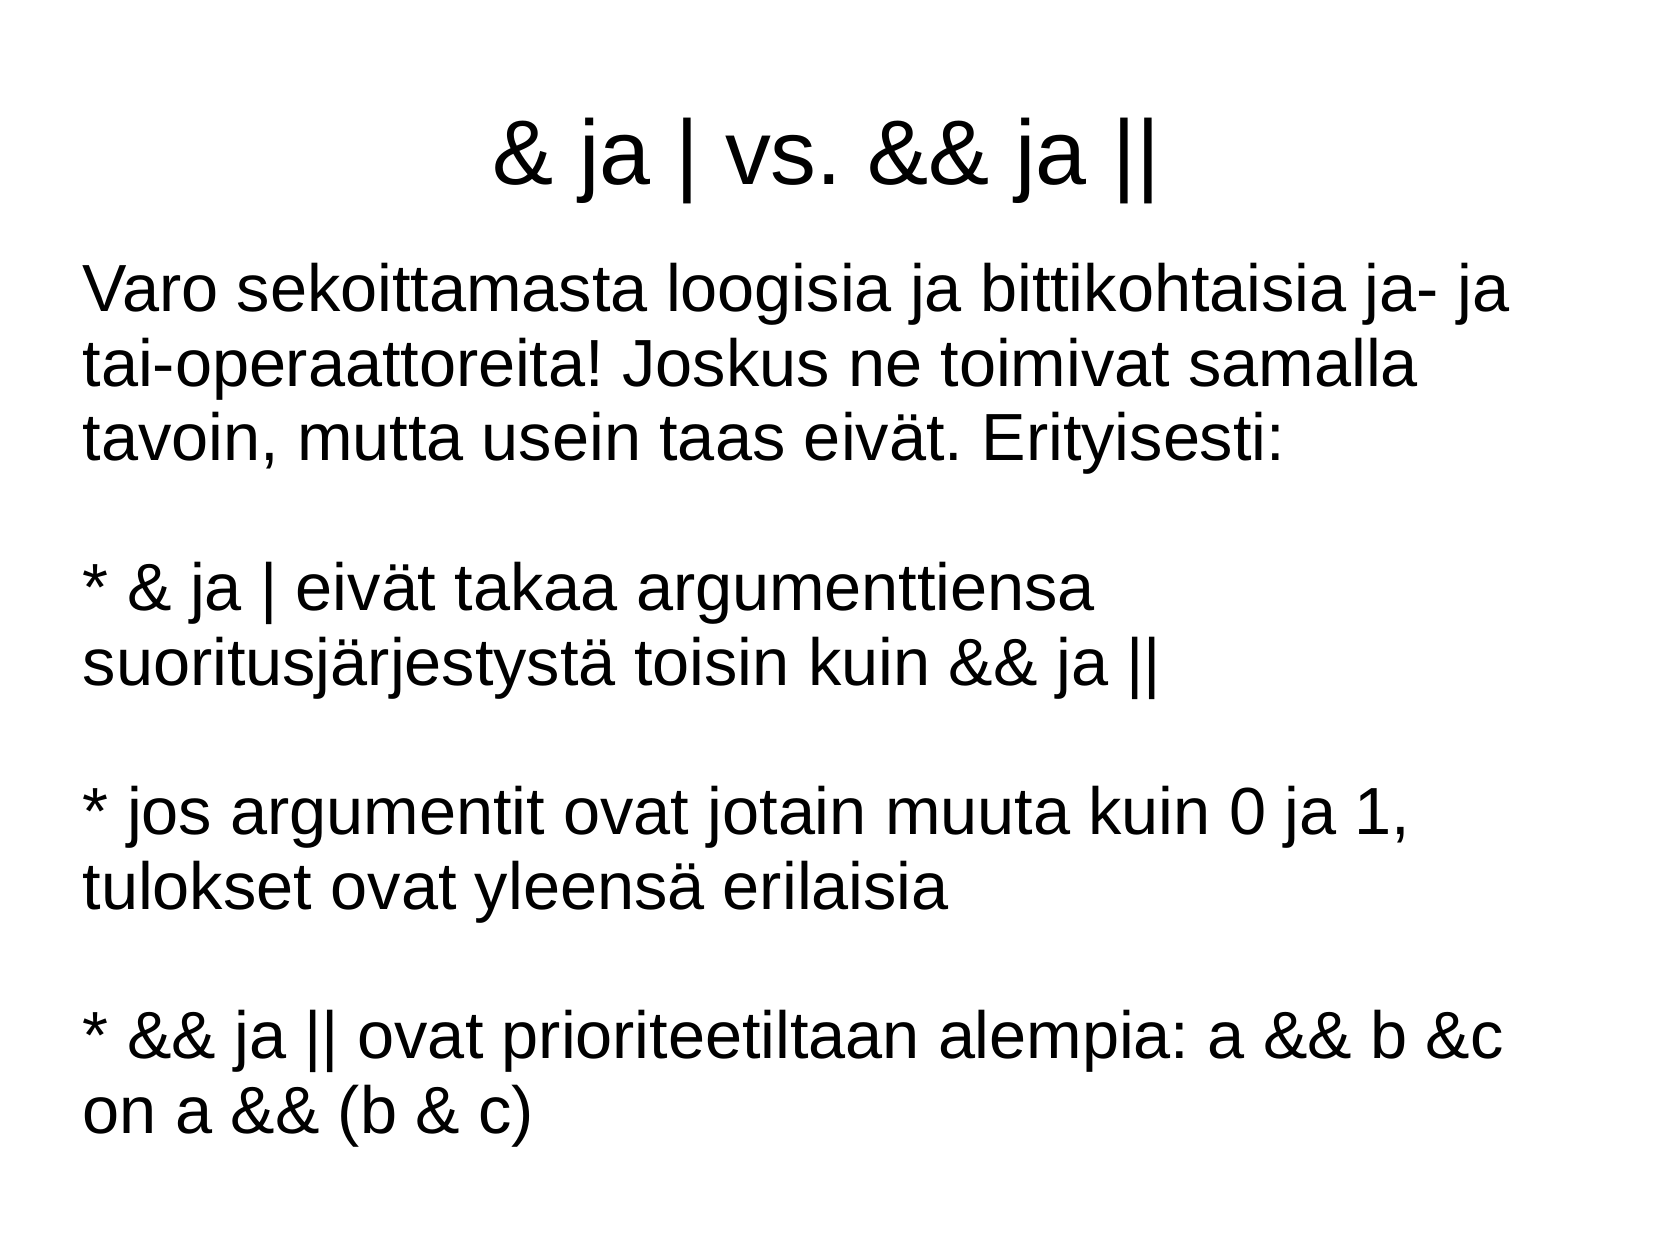

# & ja | vs. && ja ||
Varo sekoittamasta loogisia ja bittikohtaisia ja- ja tai-operaattoreita! Joskus ne toimivat samalla tavoin, mutta usein taas eivät. Erityisesti:
* & ja | eivät takaa argumenttiensa suoritusjärjestystä toisin kuin && ja ||
* jos argumentit ovat jotain muuta kuin 0 ja 1, tulokset ovat yleensä erilaisia
* && ja || ovat prioriteetiltaan alempia: a && b &c
on a && (b & c)